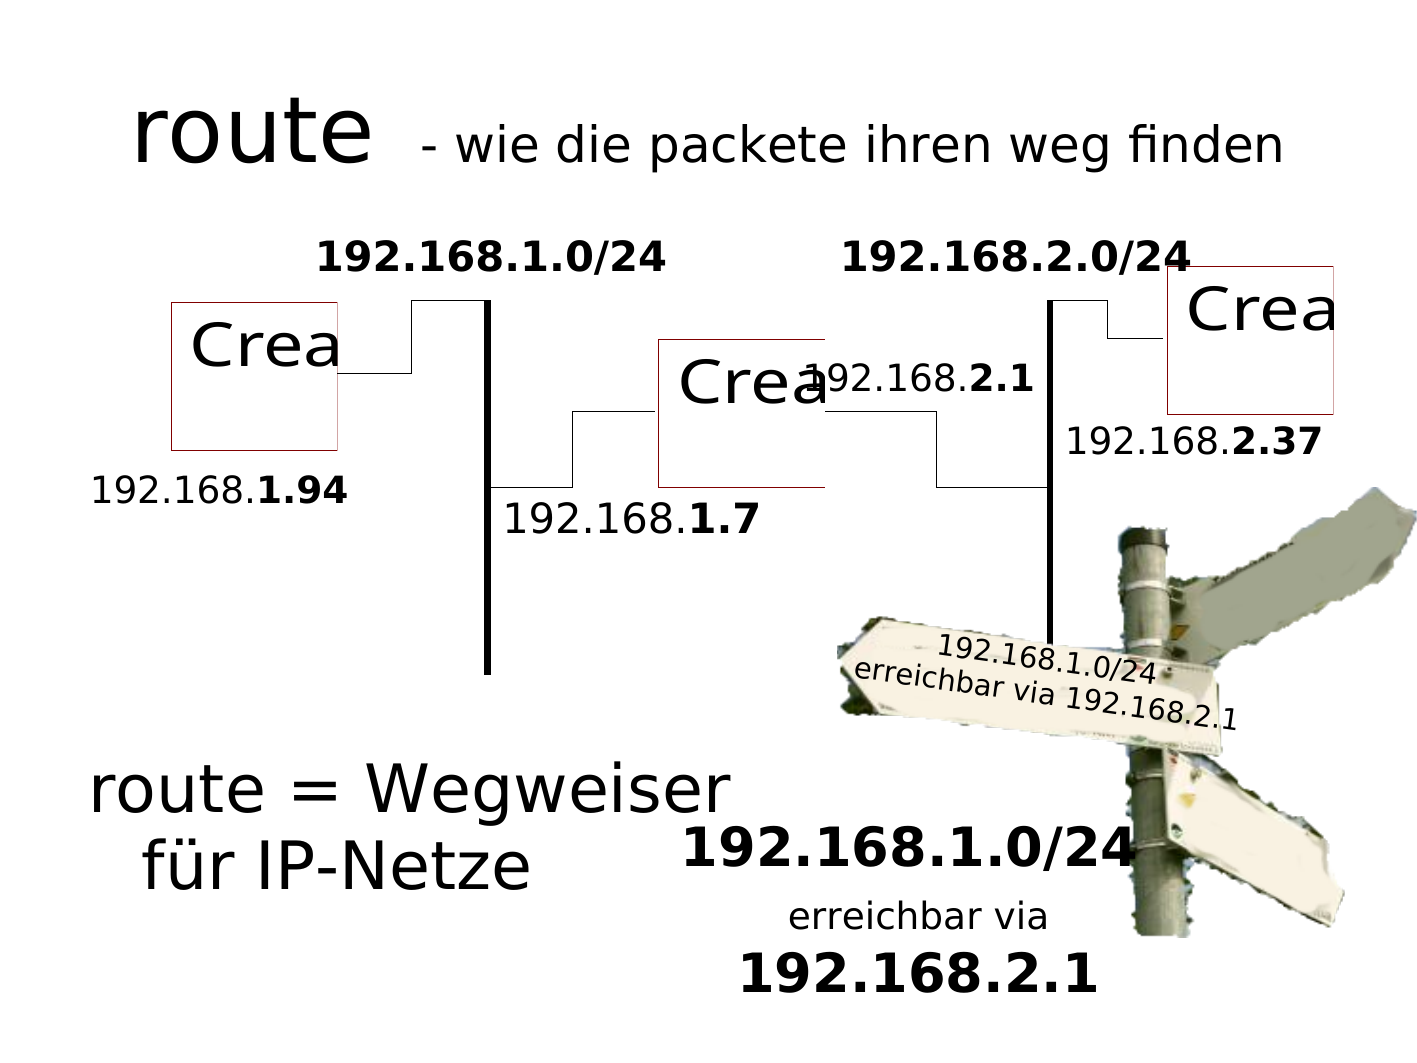

# route - wie die packete ihren weg finden
192.168.1.0/24
192.168.2.0/24
192.168.2.1
192.168.2.37
192.168.1.94
192.168.1.7
192.168.1.0/24
erreichbar via 192.168.2.1
route = Wegweiser für IP-Netze
192.168.1.0/24
erreichbar via 192.168.2.1